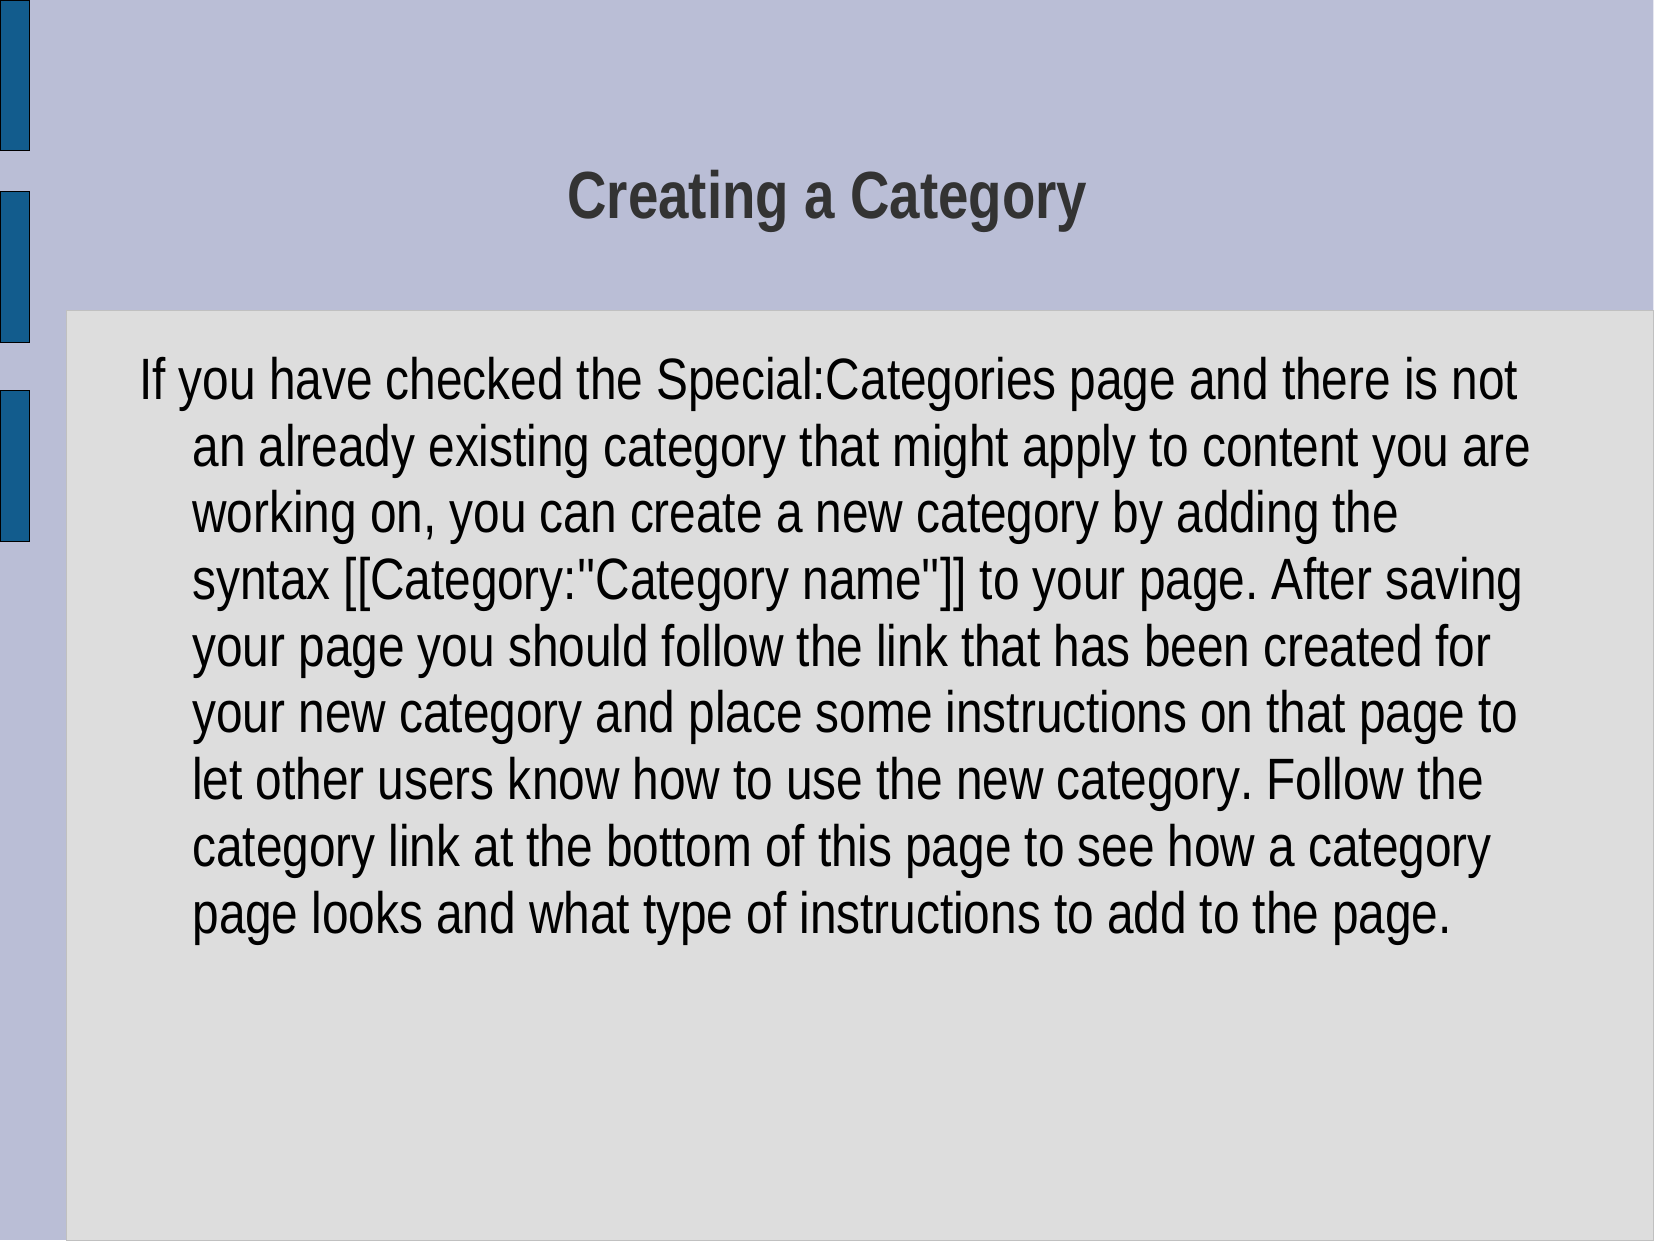

# Creating a Category
If you have checked the Special:Categories page and there is not an already existing category that might apply to content you are working on, you can create a new category by adding the syntax [[Category:''Category name'']] to your page. After saving your page you should follow the link that has been created for your new category and place some instructions on that page to let other users know how to use the new category. Follow the category link at the bottom of this page to see how a category page looks and what type of instructions to add to the page.